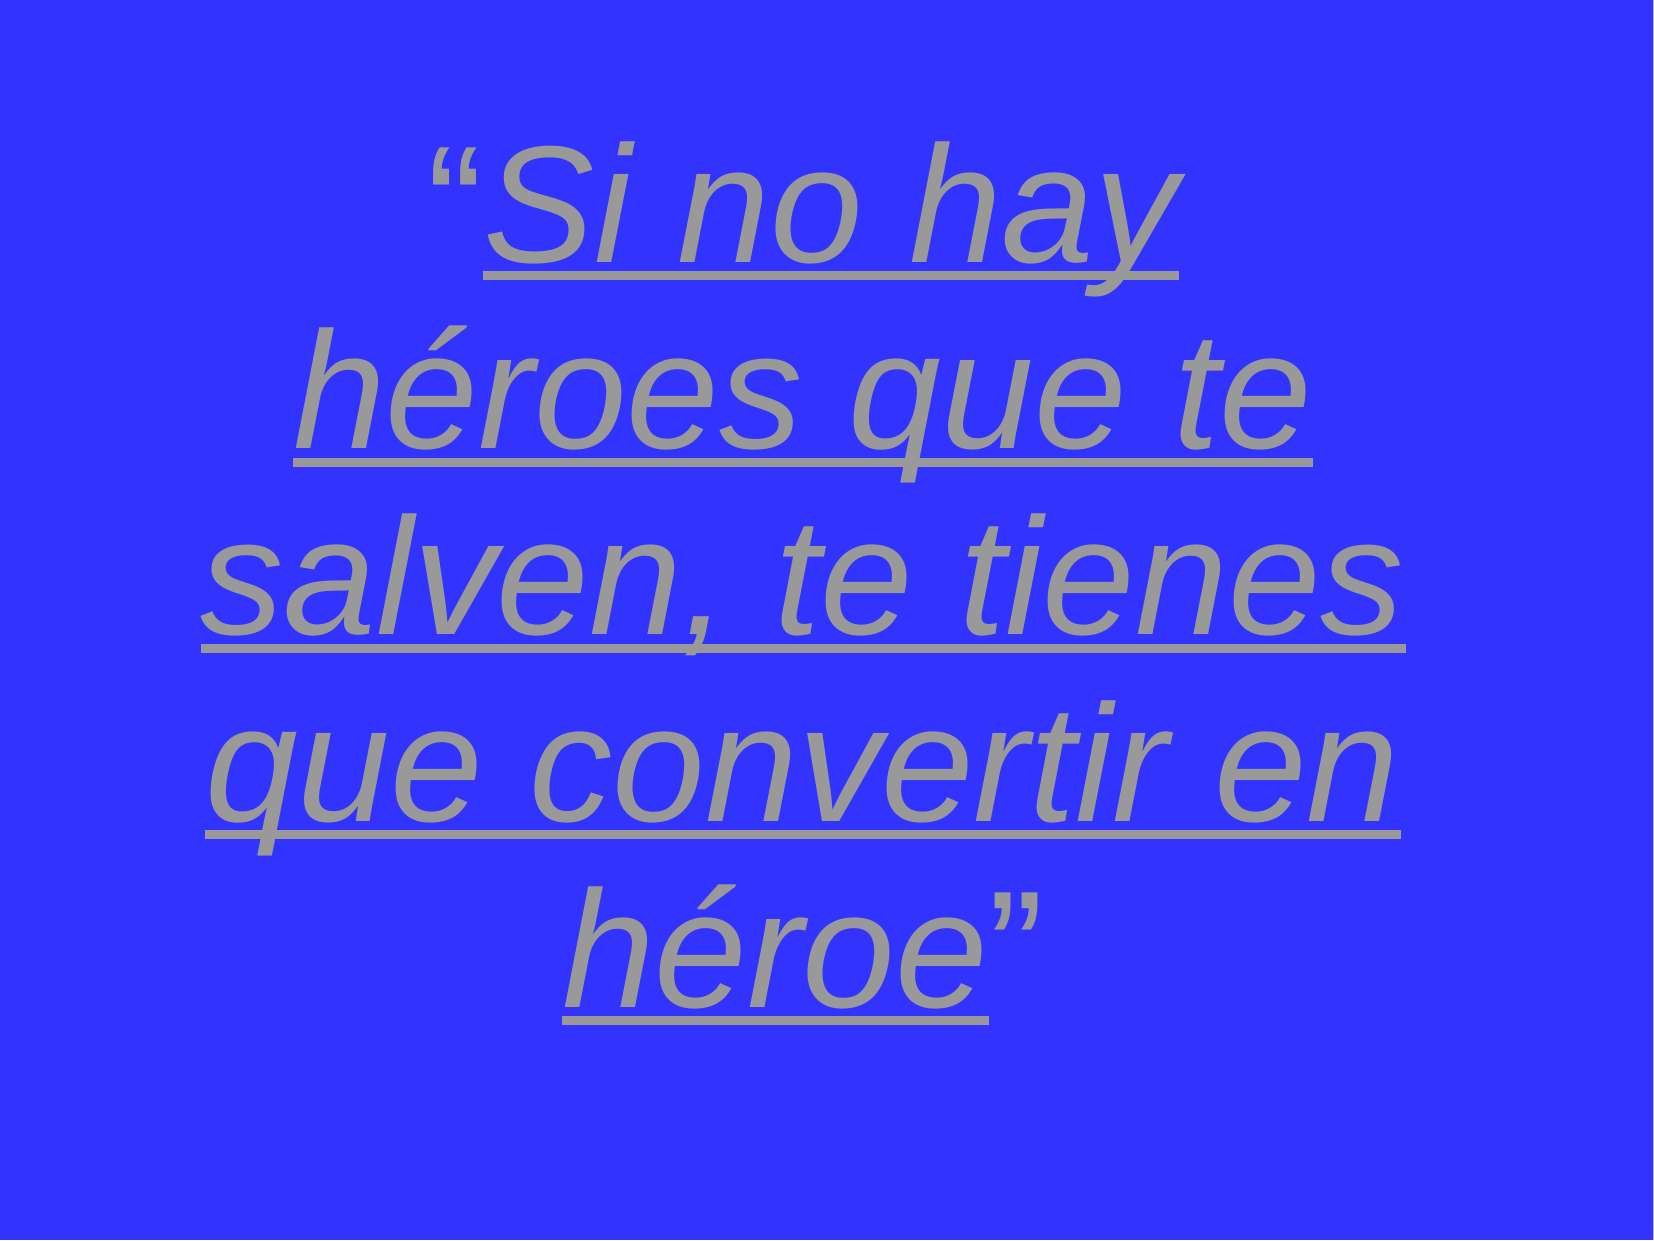

“Si no hay héroes que te salven, te tienes que convertir en héroe”